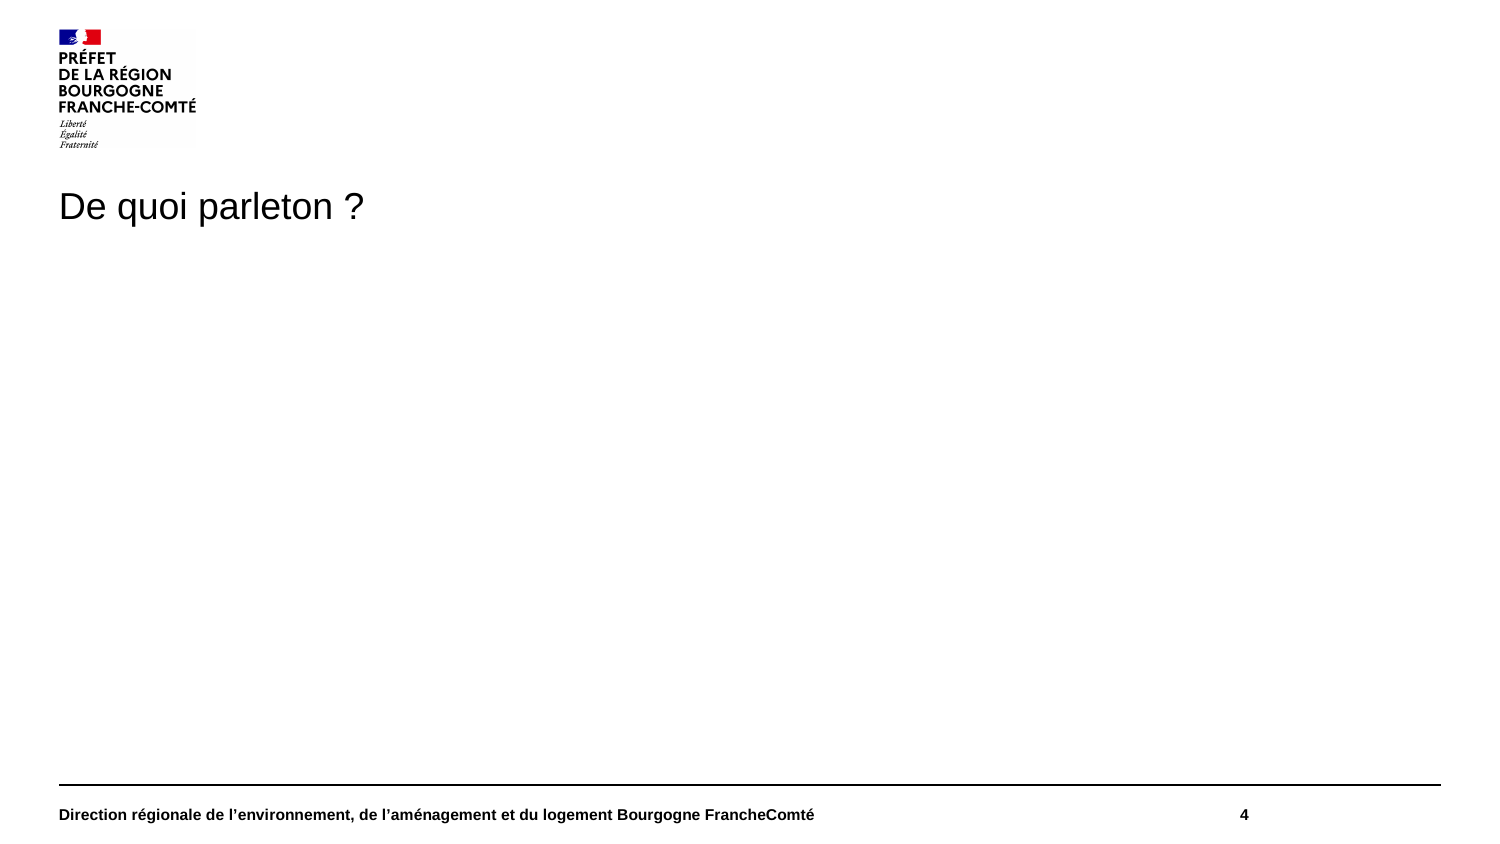

# De quoi parleton ?
Direction régionale de l’environnement, de l’aménagement et du logement Auvergne-Rhône-Alpes
4